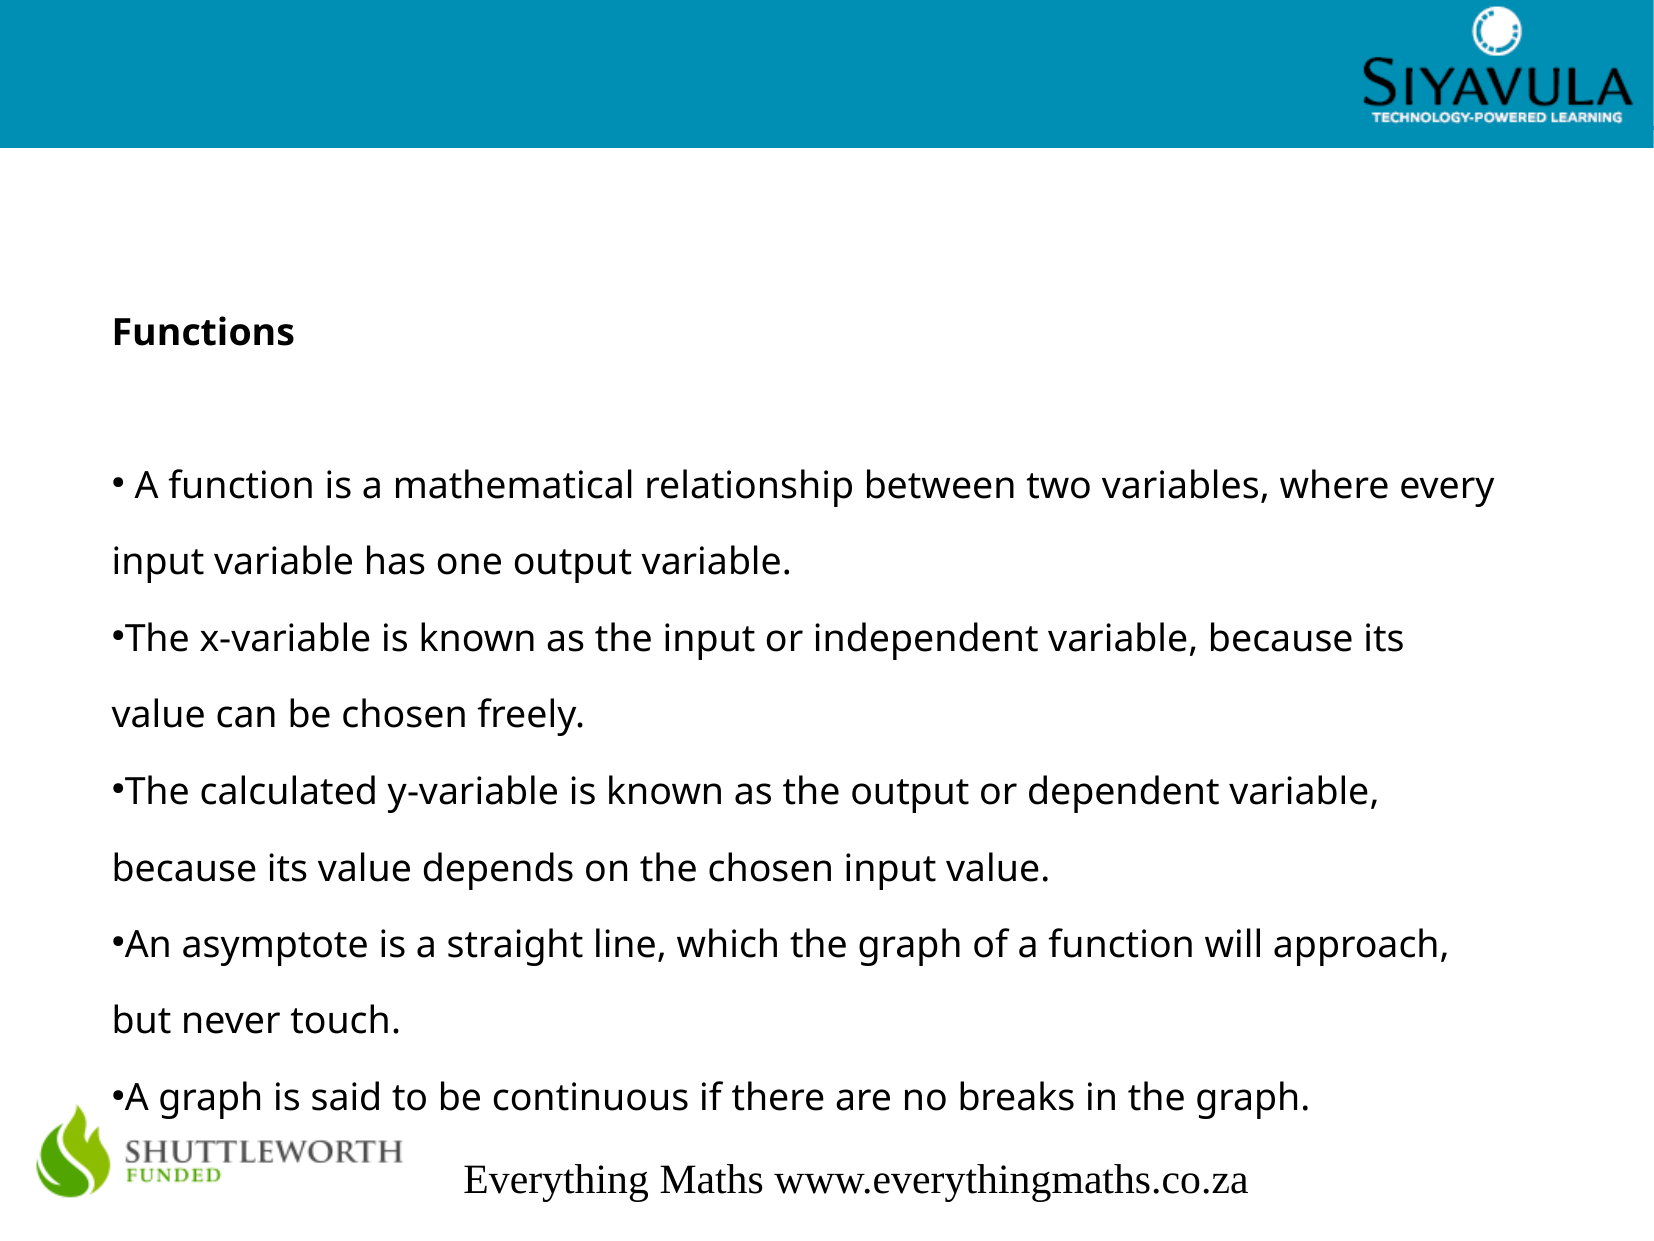

Functions
 A function is a mathematical relationship between two variables, where every input variable has one output variable.
The x-variable is known as the input or independent variable, because its value can be chosen freely.
The calculated y-variable is known as the output or dependent variable, because its value depends on the chosen input value.
An asymptote is a straight line, which the graph of a function will approach, but never touch.
A graph is said to be continuous if there are no breaks in the graph.
Everything Maths www.everythingmaths.co.za